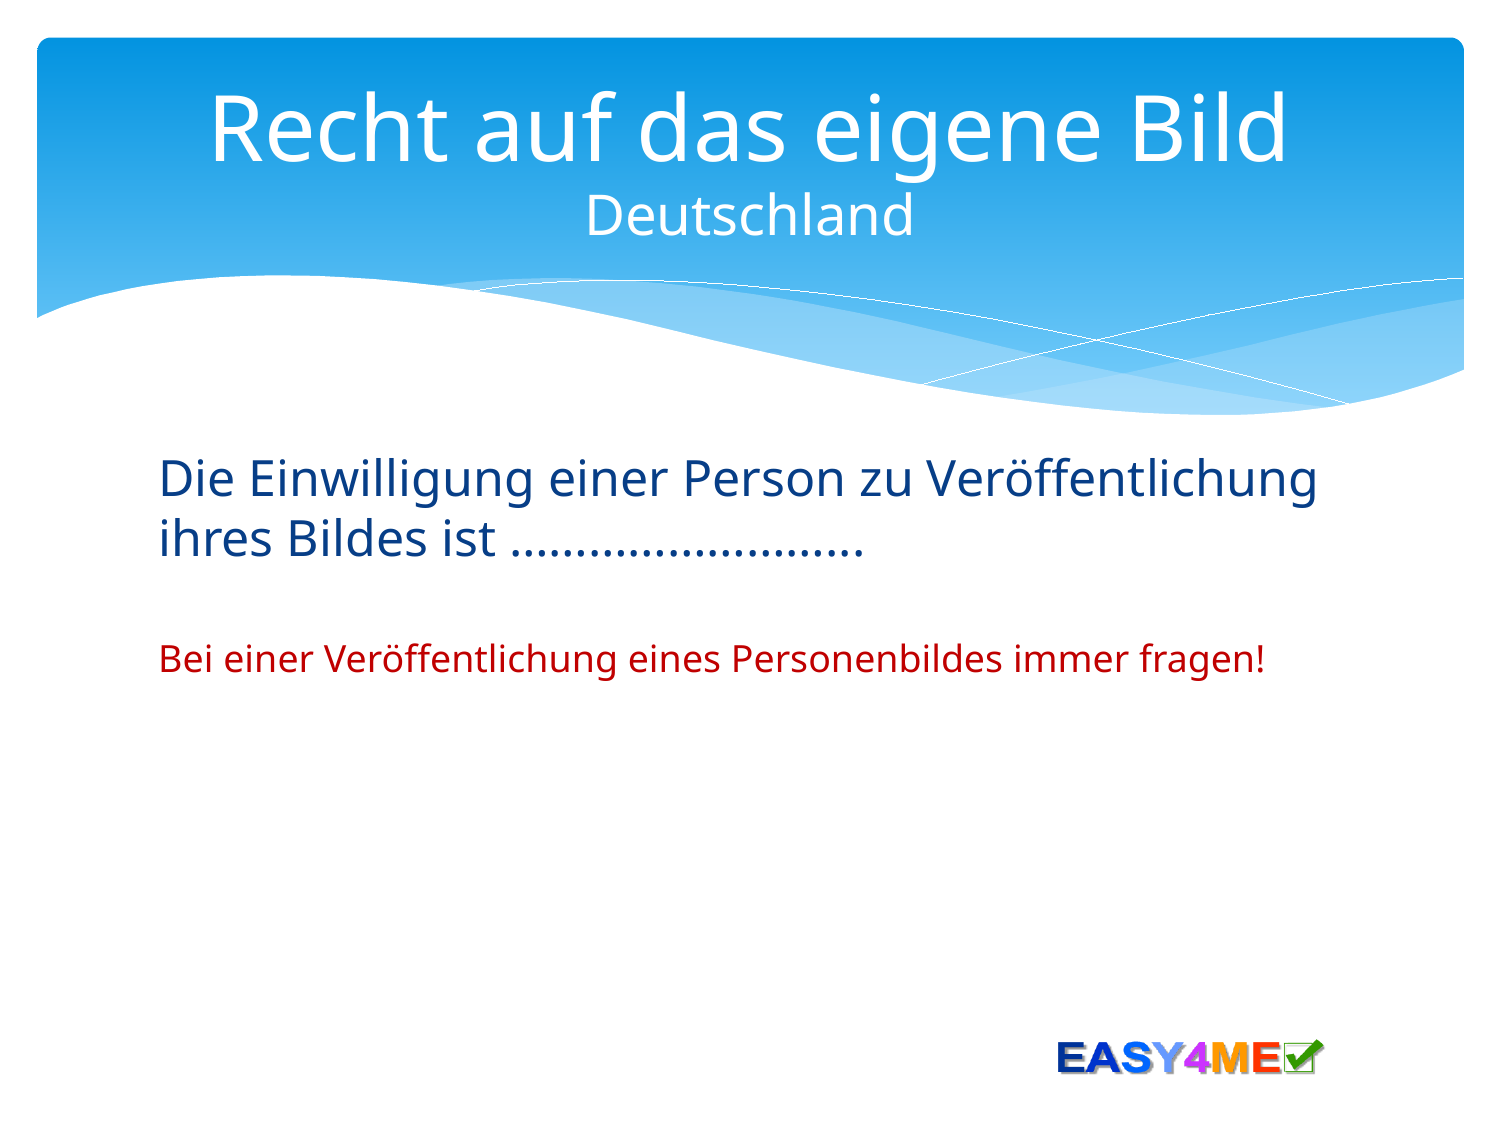

Recht auf das eigene Bild
Deutschland
# Die Einwilligung einer Person zu Veröffentlichung ihres Bildes ist ……………………...
Bei einer Veröffentlichung eines Personenbildes immer fragen!